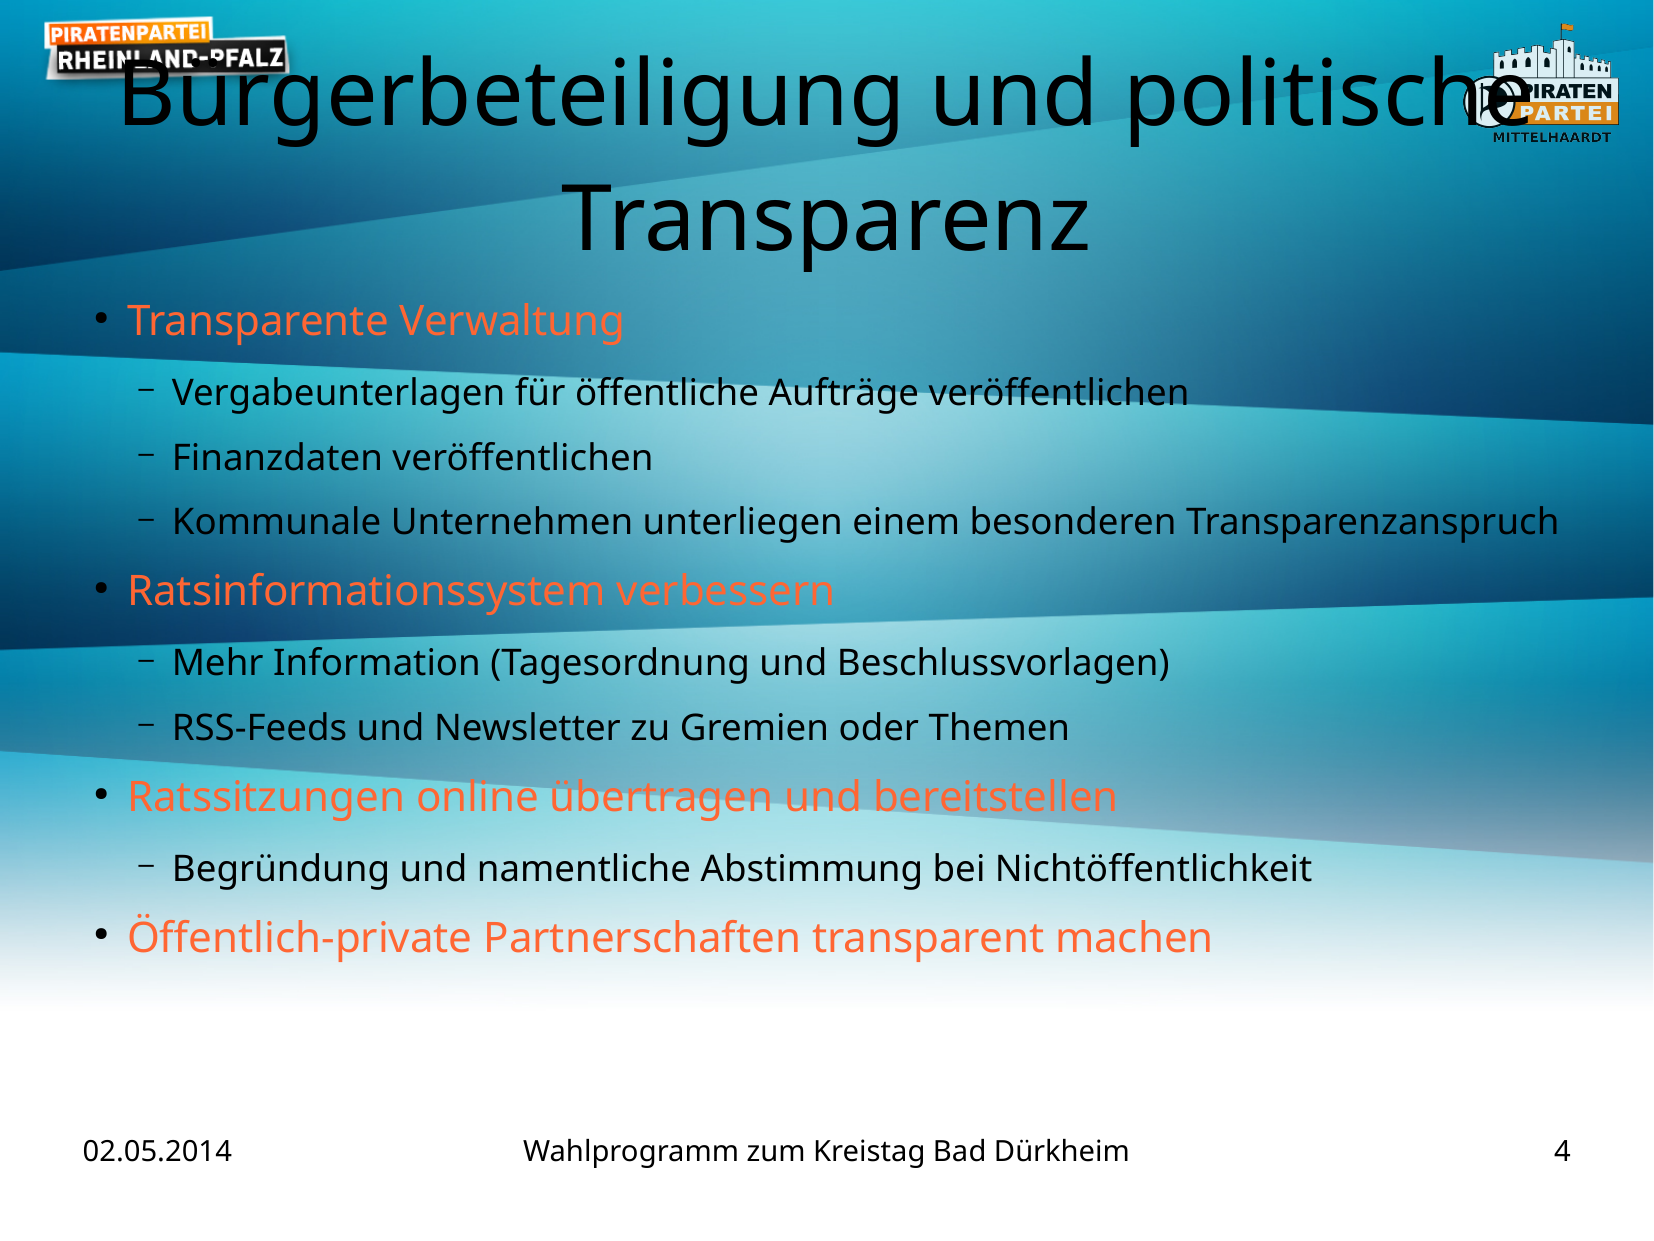

# Bürgerbeteiligung und politische Transparenz
Transparente Verwaltung
Vergabeunterlagen für öffentliche Aufträge veröffentlichen
Finanzdaten veröffentlichen
Kommunale Unternehmen unterliegen einem besonderen Transparenzanspruch
Ratsinformationssystem verbessern
Mehr Information (Tagesordnung und Beschlussvorlagen)
RSS-Feeds und Newsletter zu Gremien oder Themen
Ratssitzungen online übertragen und bereitstellen
Begründung und namentliche Abstimmung bei Nichtöffentlichkeit
Öffentlich-private Partnerschaften transparent machen
02.05.2014
Wahlprogramm zum Kreistag Bad Dürkheim
4